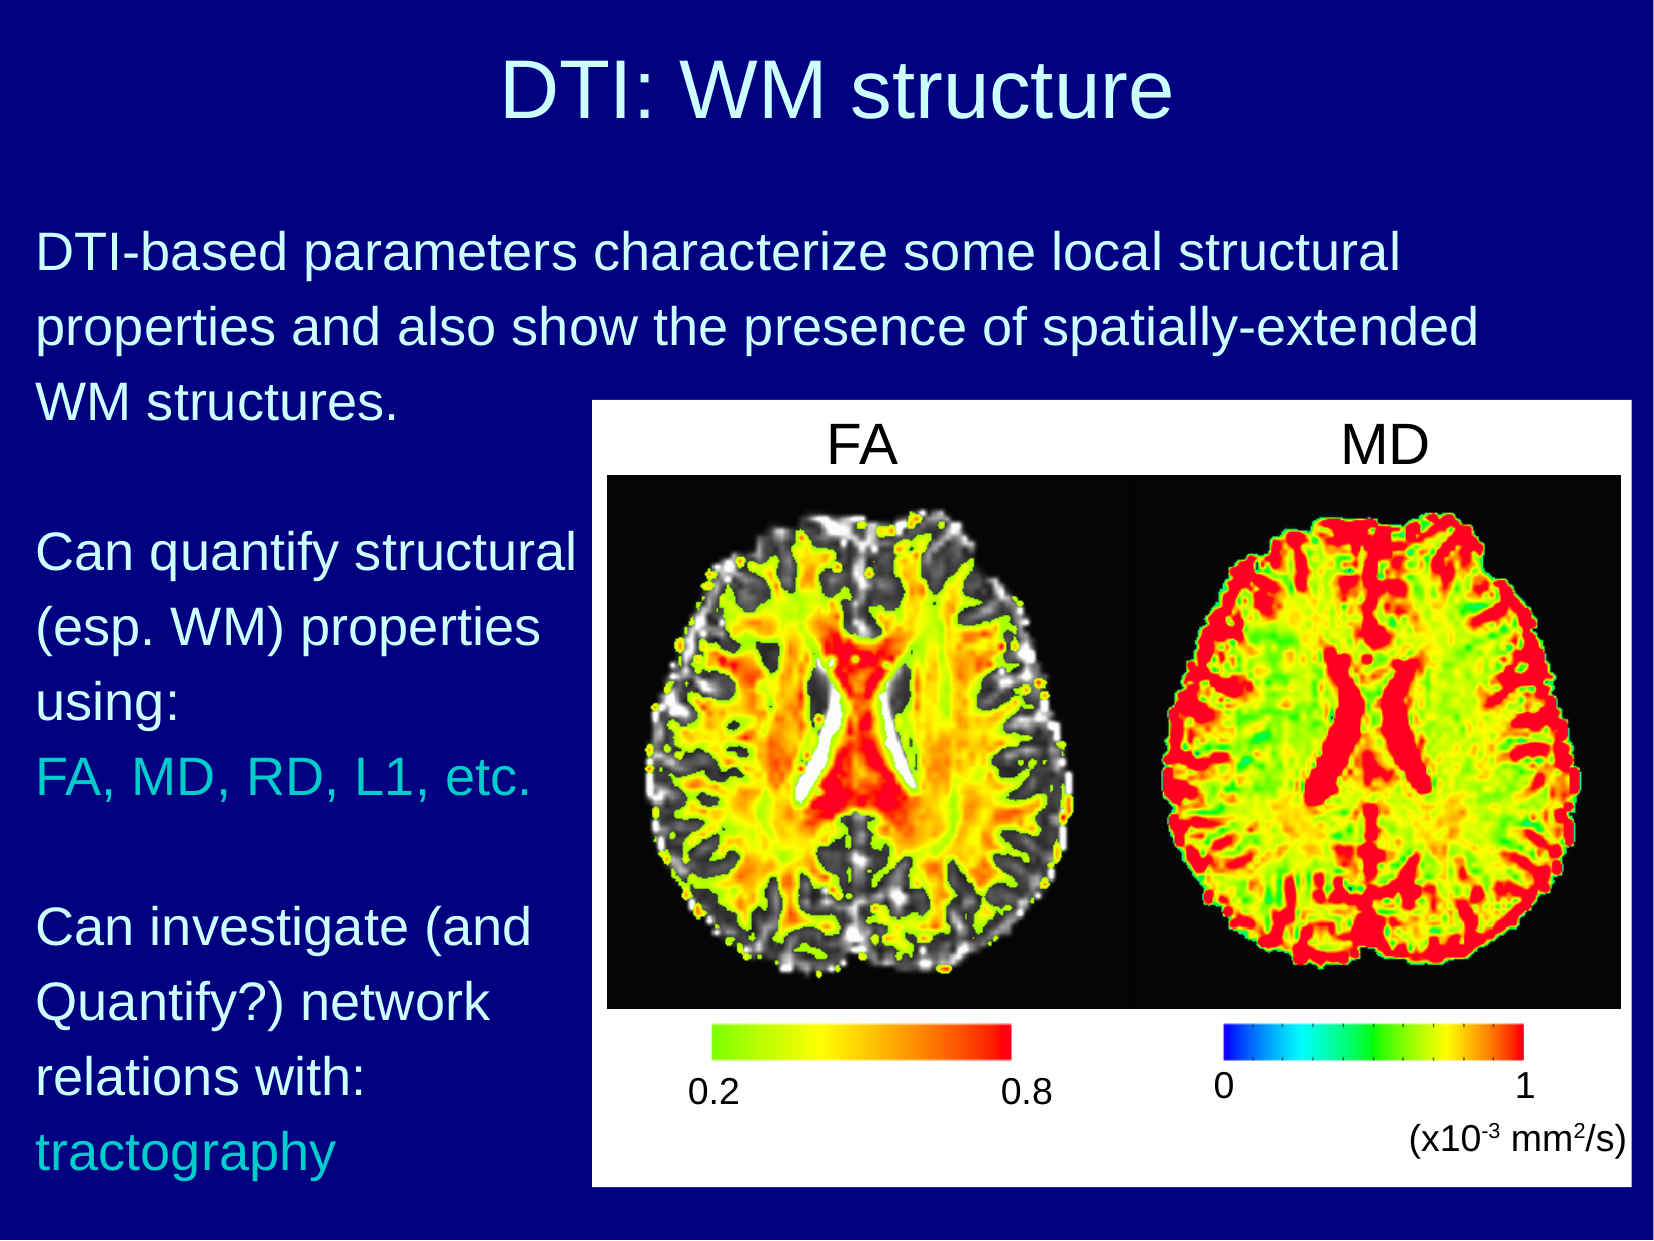

# DTI: WM structure
DTI-based parameters characterize some local structural
properties and also show the presence of spatially-extended
WM structures.
Can quantify structural
(esp. WM) properties
using:
FA, MD, RD, L1, etc.
Can investigate (and
Quantify?) network
relations with:
tractography
FA
MD
0
1
0.2
0.8
(x10-3 mm2/s)